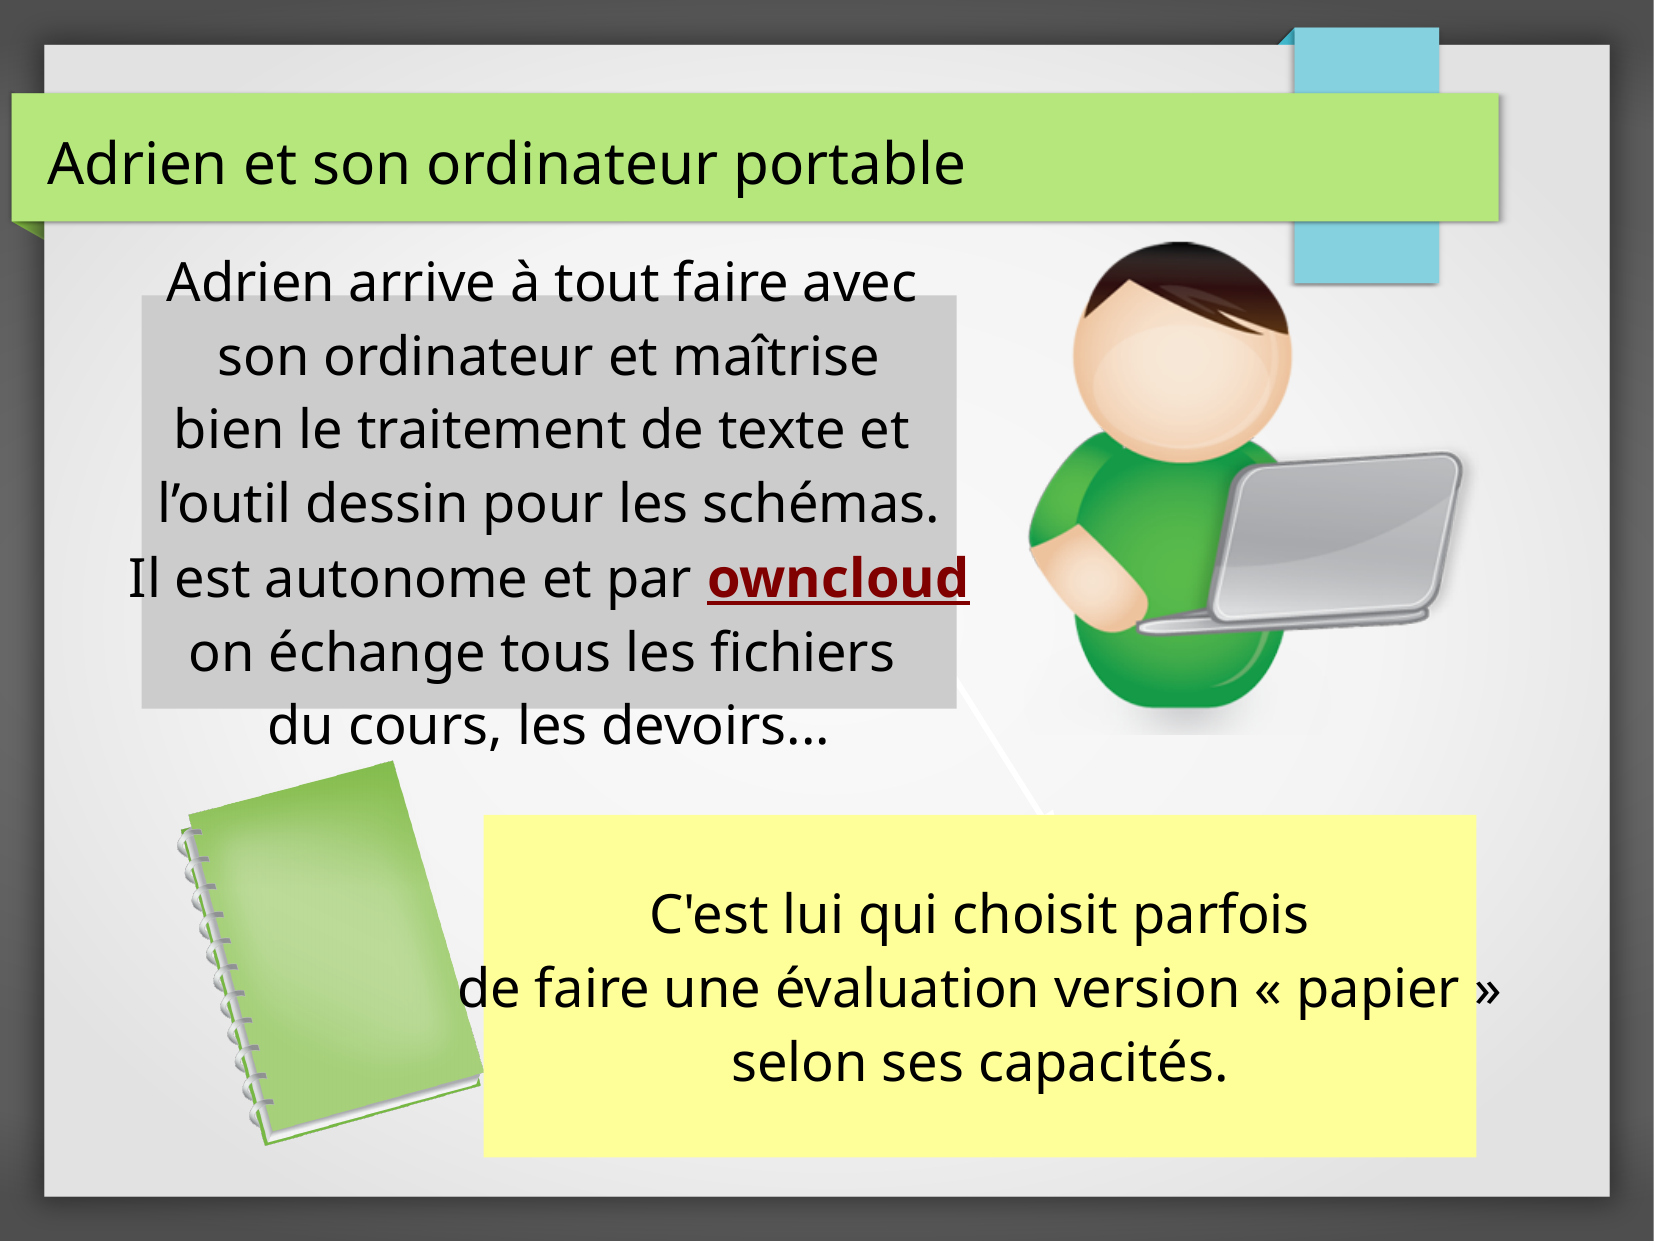

# Adrien et son ordinateur portable
Adrien arrive à tout faire avec
son ordinateur et maîtrise
bien le traitement de texte et
l’outil dessin pour les schémas.
Il est autonome et par owncloud
on échange tous les fichiers
du cours, les devoirs...
C'est lui qui choisit parfois
de faire une évaluation version « papier »
selon ses capacités.